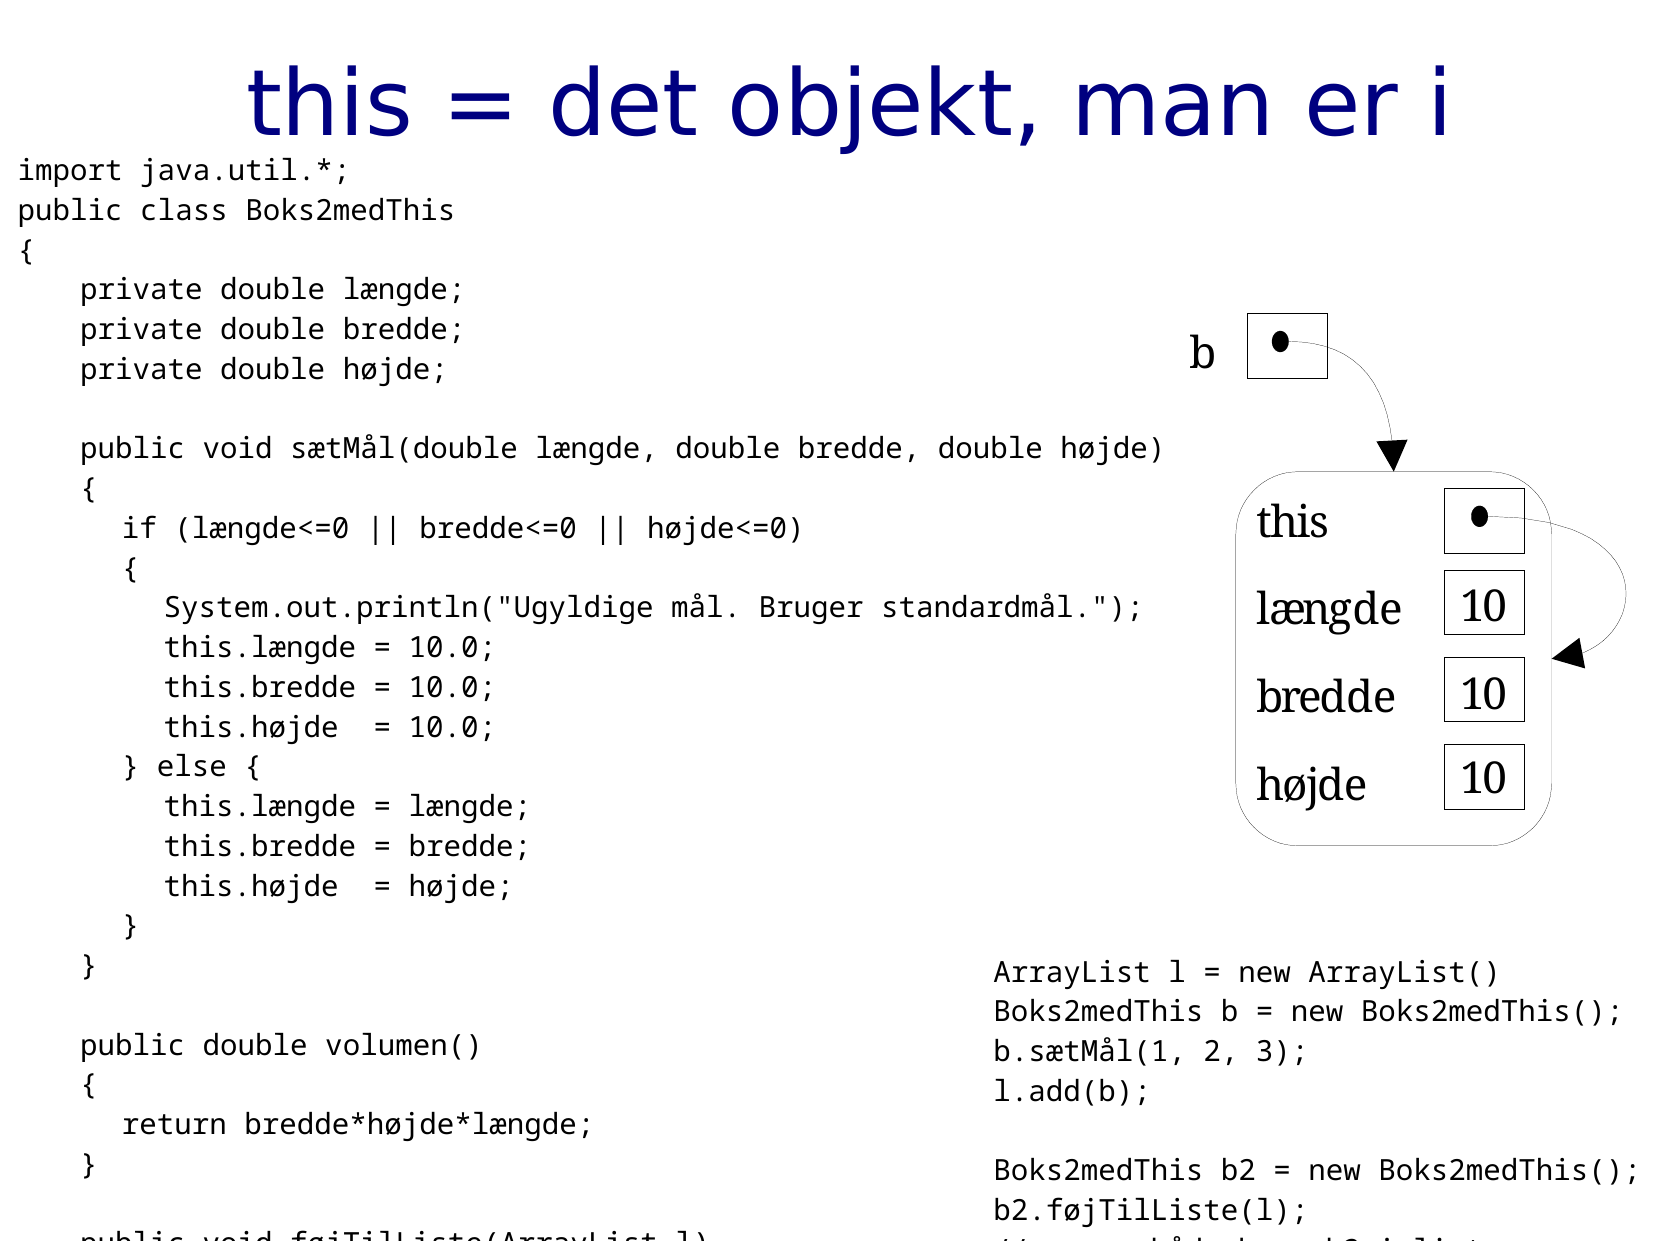

# this = det objekt, man er i
import java.util.*;
public class Boks2medThis
{
	private double længde;
	private double bredde;
	private double højde;
	public void sætMål(double længde, double bredde, double højde)
	{
		if (længde<=0 || bredde<=0 || højde<=0)
		{
 			System.out.println("Ugyldige mål. Bruger standardmål.");
			this.længde = 10.0;
			this.bredde = 10.0;
			this.højde = 10.0;
		} else {
			this.længde = længde;
			this.bredde = bredde;
			this.højde = højde;
		}
	}
	public double volumen()
	{
		return bredde*højde*længde;
	}
	public void føjTilListe(ArrayList l)
	{
		l.add(this);
	}
}
	ArrayList l = new ArrayList()
	Boks2medThis b = new Boks2medThis();
	b.sætMål(1, 2, 3);
	l.add(b);
	Boks2medThis b2 = new Boks2medThis();
	b2.føjTilListe(l);
	// nu er både b og b2 i listen